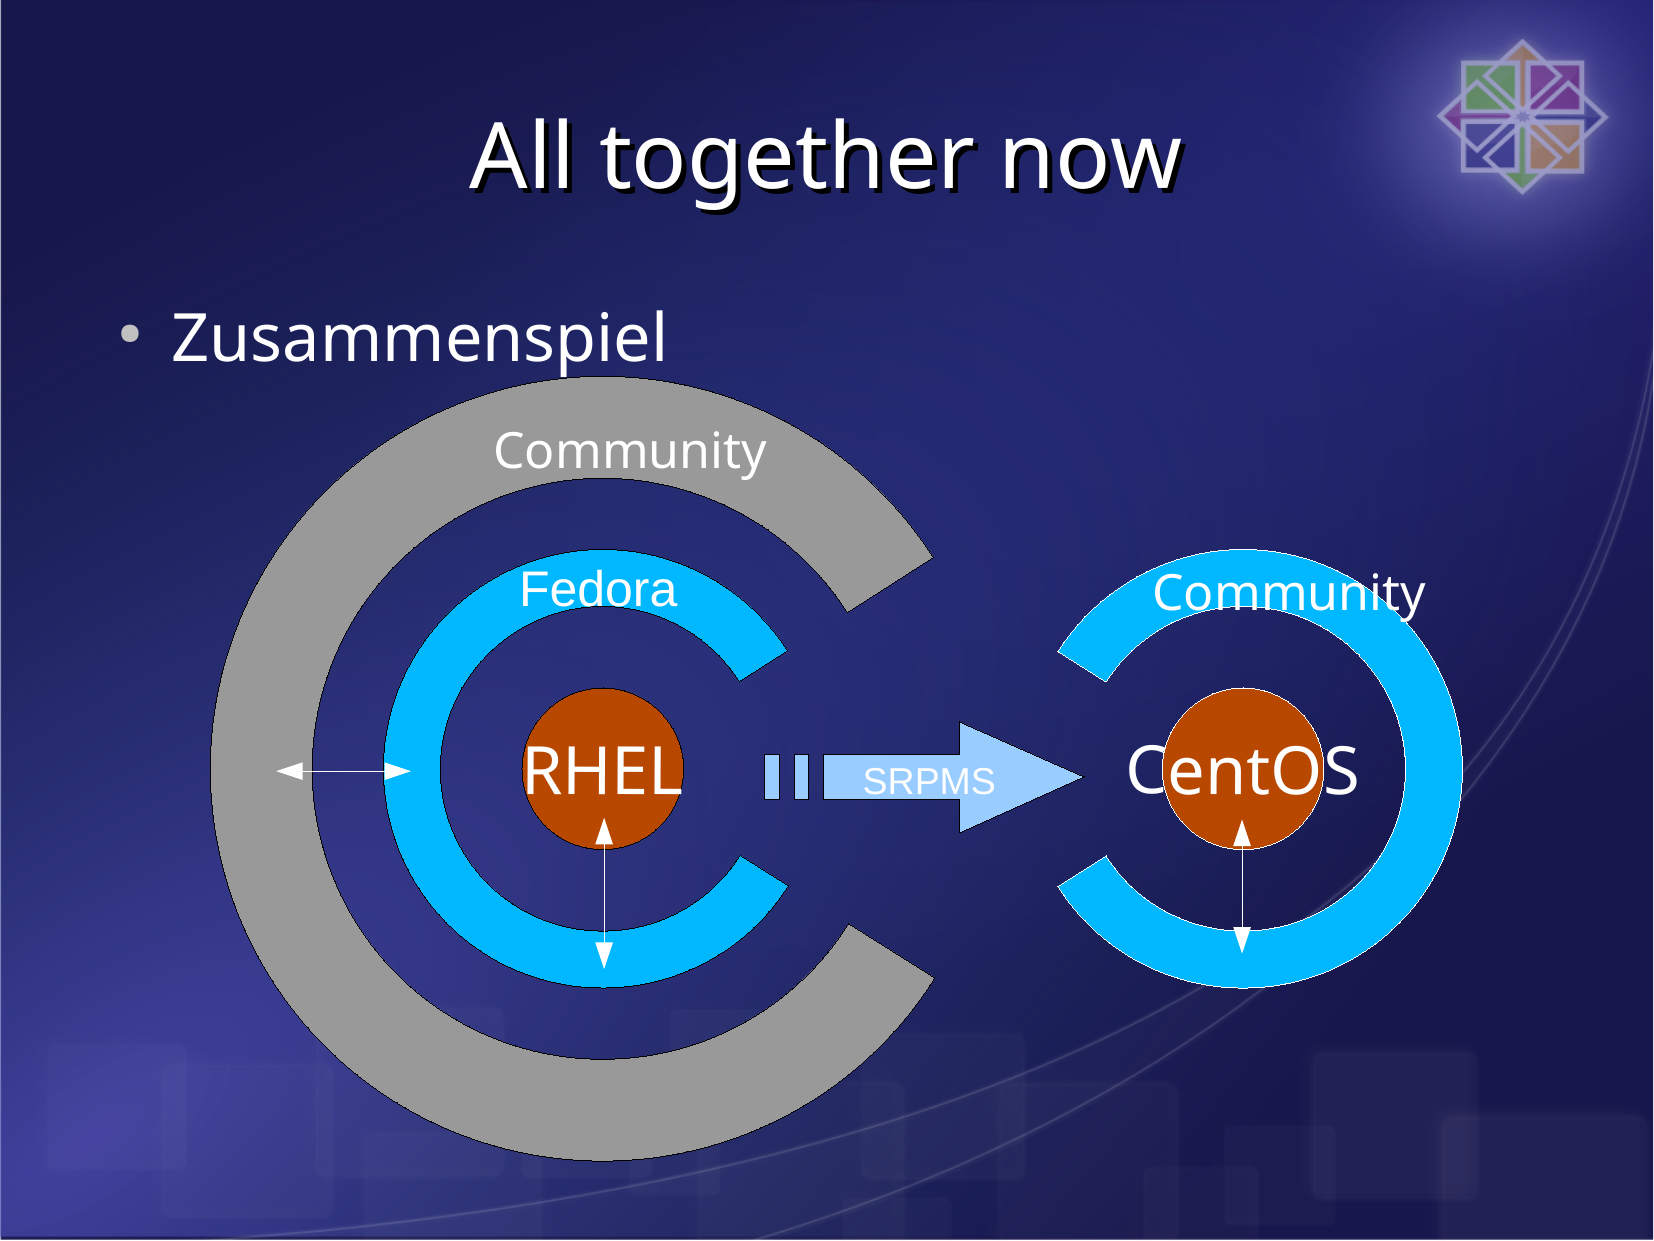

# All together now
Zusammenspiel
Community
Community
CentOS
Fedora
RHEL
SRPMS